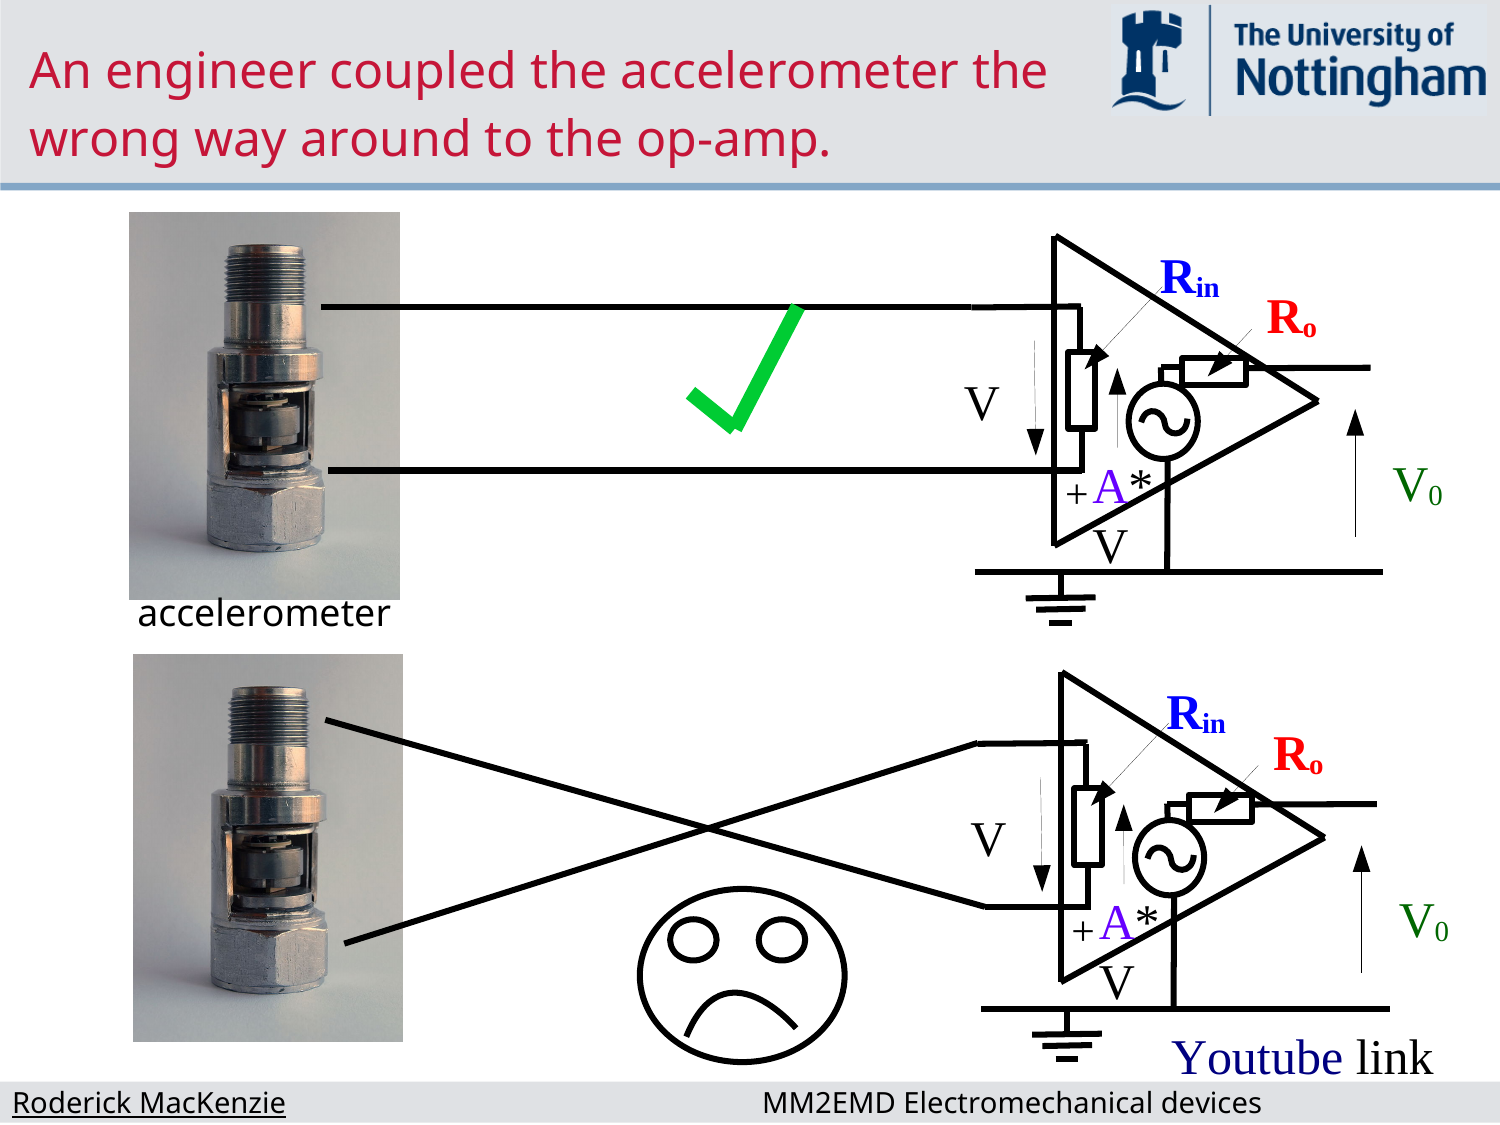

# An engineer coupled the accelerometer the wrong way around to the op-amp.
Rin
-
Ro
V
V0
A*V
+
accelerometer
Rin
-
Ro
V
V0
A*V
+
Youtube link